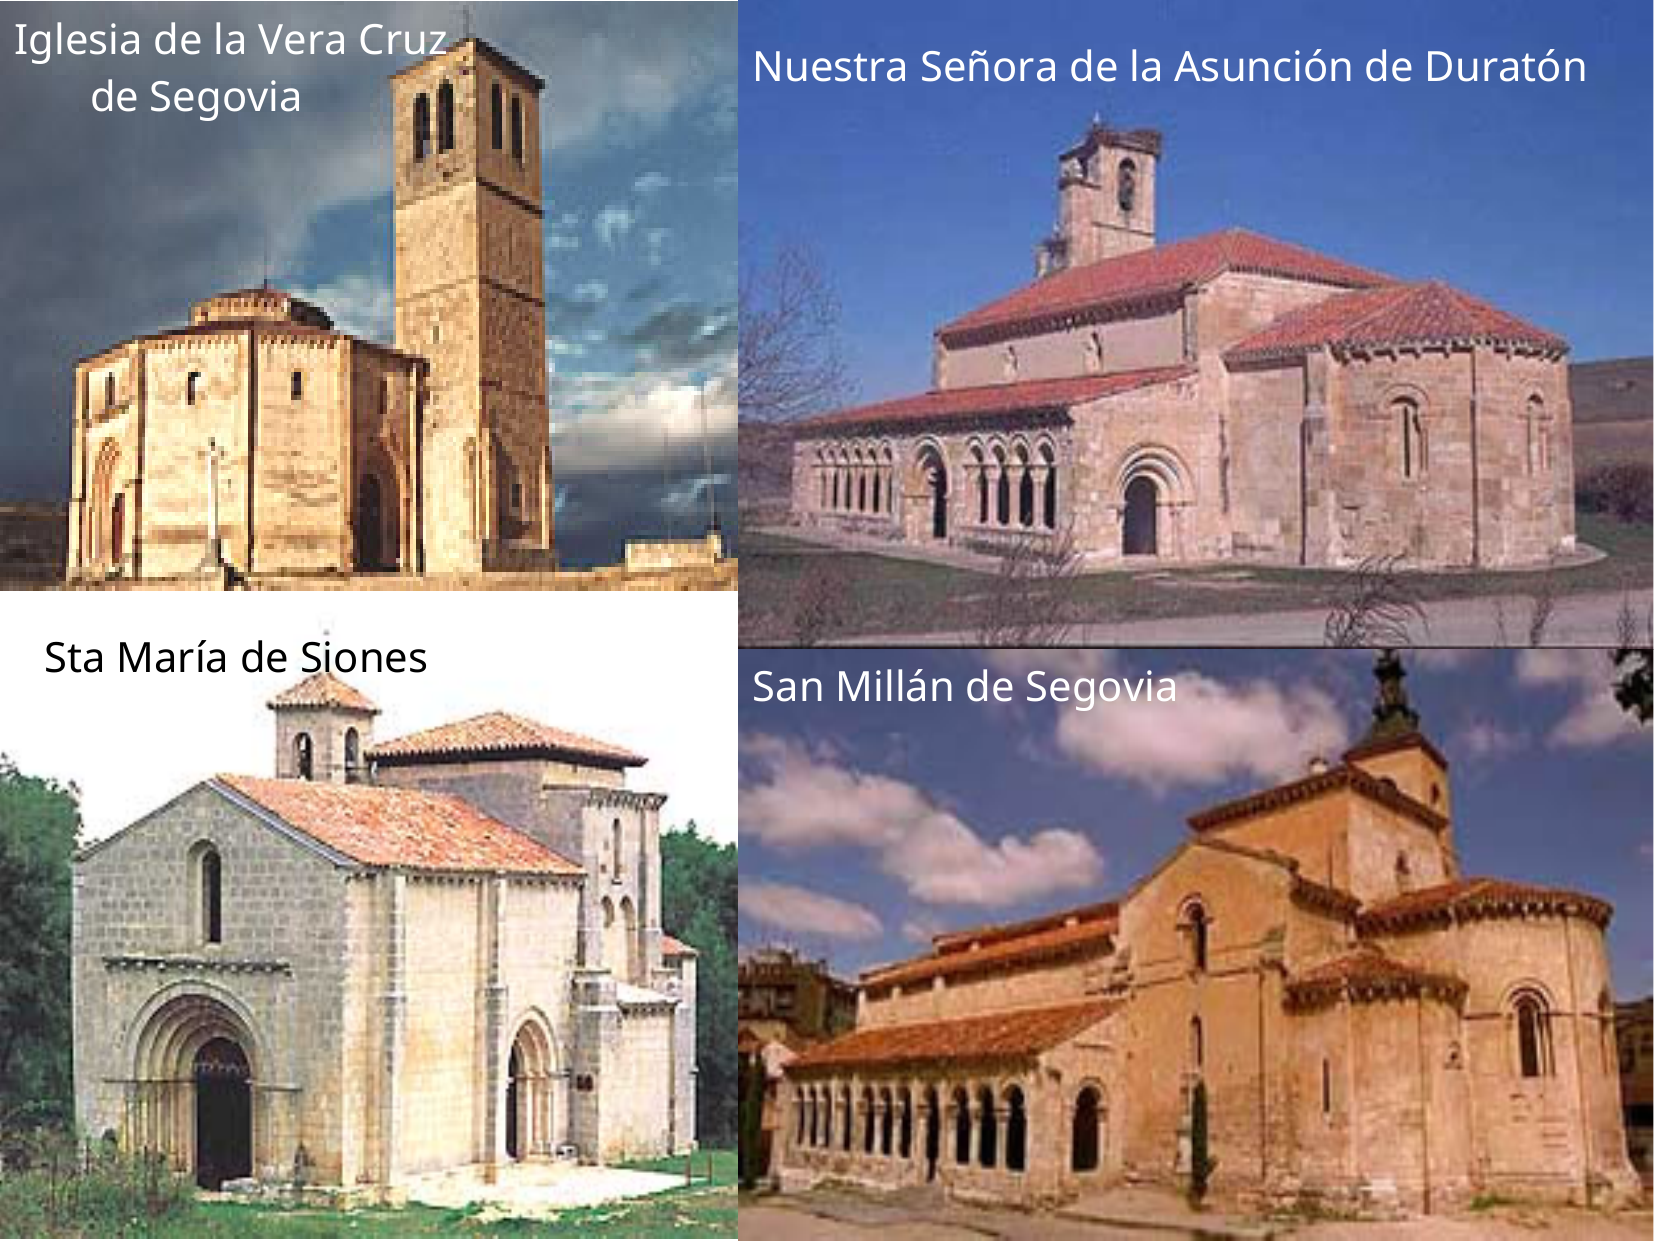

Iglesia de la Vera Cruz
 de Segovia
Nuestra Señora de la Asunción de Duratón
Sta María de Siones
San Millán de Segovia